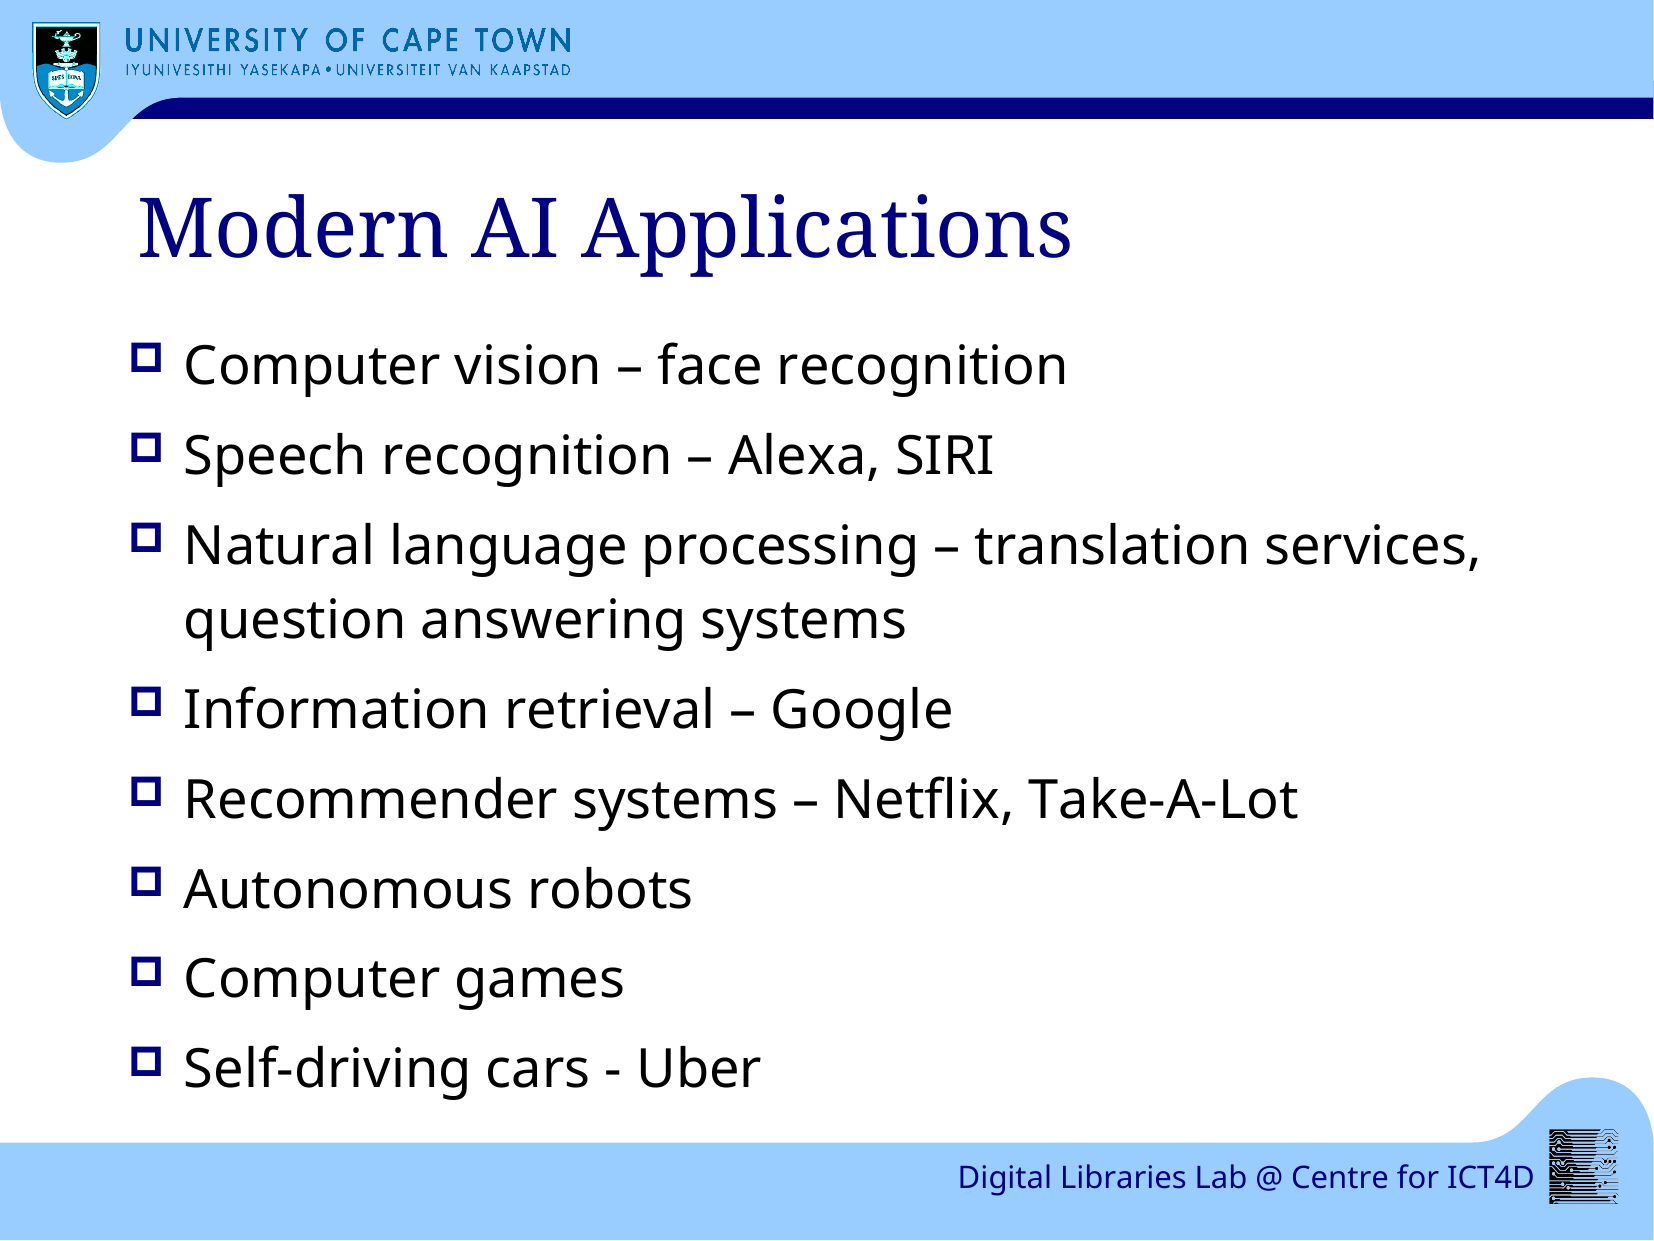

# Modern AI Applications
Computer vision – face recognition
Speech recognition – Alexa, SIRI
Natural language processing – translation services, question answering systems
Information retrieval – Google
Recommender systems – Netflix, Take-A-Lot
Autonomous robots
Computer games
Self-driving cars - Uber